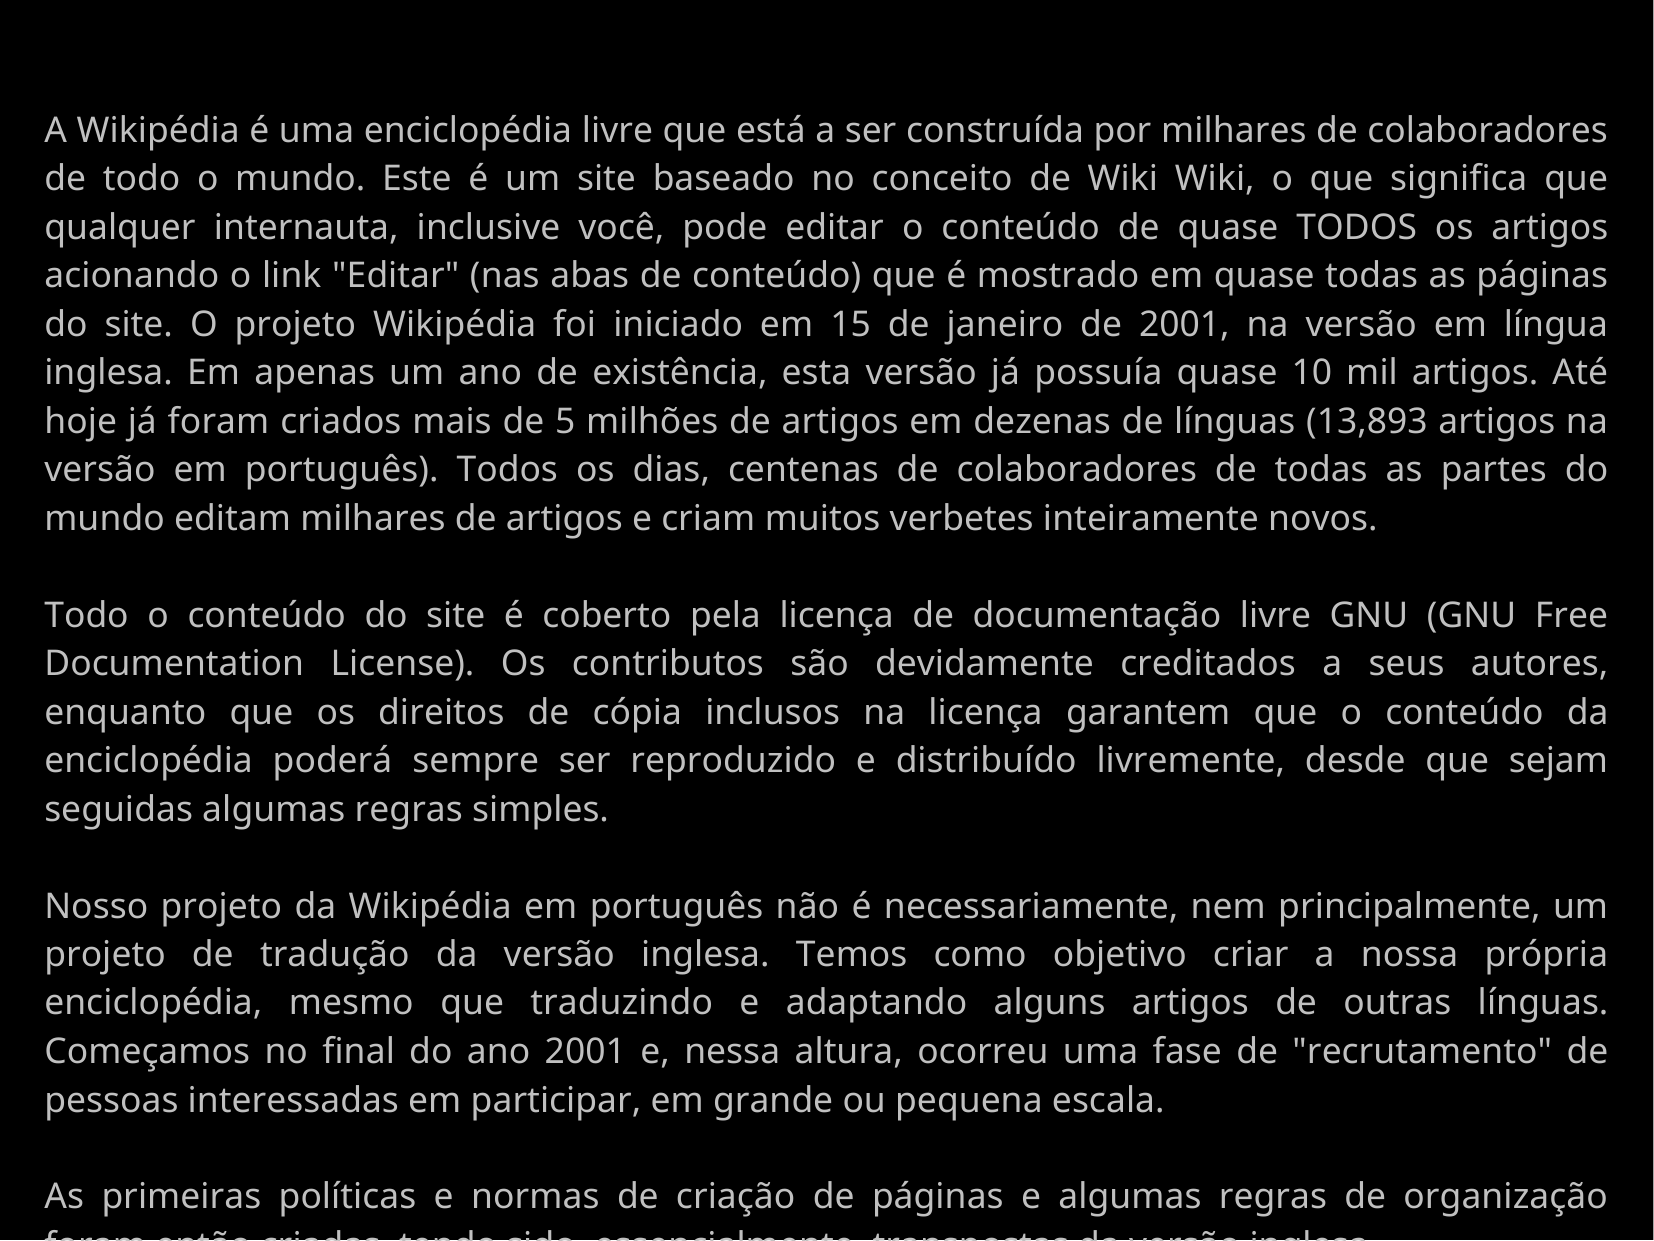

A Wikipédia é uma enciclopédia livre que está a ser construída por milhares de colaboradores de todo o mundo. Este é um site baseado no conceito de Wiki Wiki, o que significa que qualquer internauta, inclusive você, pode editar o conteúdo de quase TODOS os artigos acionando o link "Editar" (nas abas de conteúdo) que é mostrado em quase todas as páginas do site. O projeto Wikipédia foi iniciado em 15 de janeiro de 2001, na versão em língua inglesa. Em apenas um ano de existência, esta versão já possuía quase 10 mil artigos. Até hoje já foram criados mais de 5 milhões de artigos em dezenas de línguas (13,893 artigos na versão em português). Todos os dias, centenas de colaboradores de todas as partes do mundo editam milhares de artigos e criam muitos verbetes inteiramente novos.
Todo o conteúdo do site é coberto pela licença de documentação livre GNU (GNU Free Documentation License). Os contributos são devidamente creditados a seus autores, enquanto que os direitos de cópia inclusos na licença garantem que o conteúdo da enciclopédia poderá sempre ser reproduzido e distribuído livremente, desde que sejam seguidas algumas regras simples.
Nosso projeto da Wikipédia em português não é necessariamente, nem principalmente, um projeto de tradução da versão inglesa. Temos como objetivo criar a nossa própria enciclopédia, mesmo que traduzindo e adaptando alguns artigos de outras línguas. Começamos no final do ano 2001 e, nessa altura, ocorreu uma fase de "recrutamento" de pessoas interessadas em participar, em grande ou pequena escala.
As primeiras políticas e normas de criação de páginas e algumas regras de organização foram então criadas, tendo sido, essencialmente, transpostas da versão inglesa.
É importante salientar é que isto não é um fórum de debates. É uma enciclopédia e portanto o conteúdo deve ser o mais imparcial de opiniões possível, sempre tentando entrar num consenso geral de ideias. Também é importante observar, que além do "Princípio da imparcialidade", a Wikipédia adota o "Princípio da verificabilidade", isto é, o limiar mínimo para inclusão de material na Wikipédia rege-se pelo conceito da verificabilidade e não pelo conceito de veracidade. Todos os conhecimentos impostados devem ser referenciados, com citação da fonte.